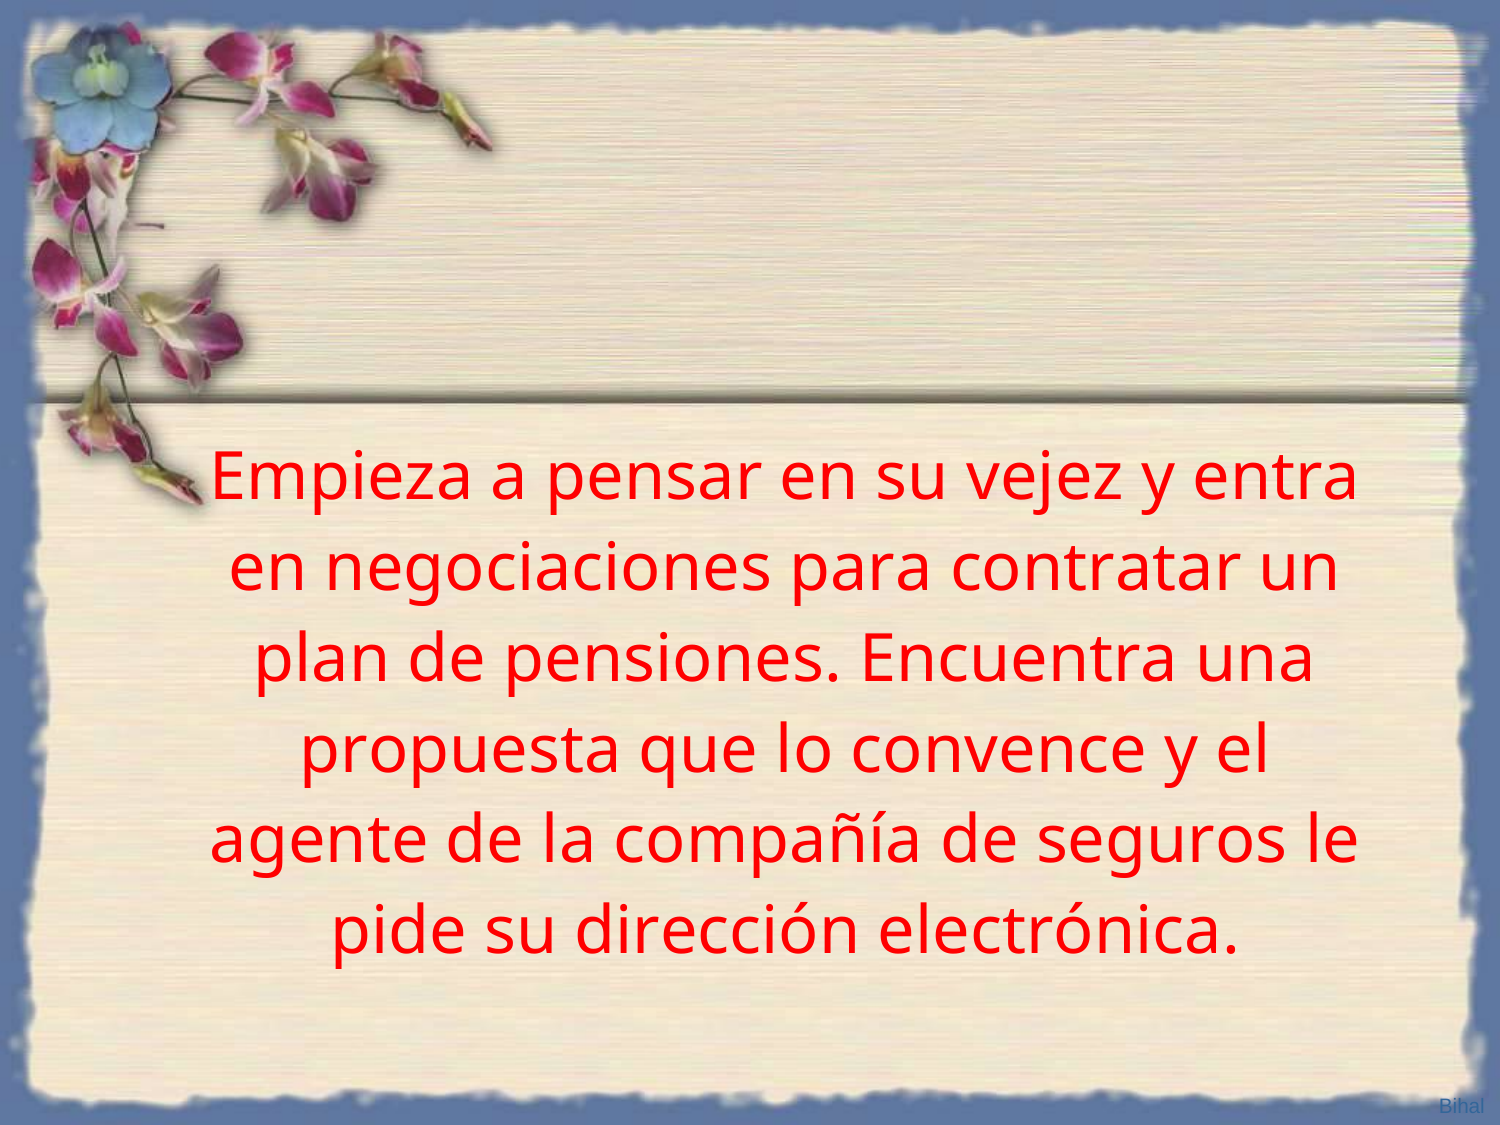

# Empieza a pensar en su vejez y entra en negociaciones para contratar un plan de pensiones. Encuentra una propuesta que lo convence y el agente de la compañía de seguros le pide su dirección electrónica.
Bihal